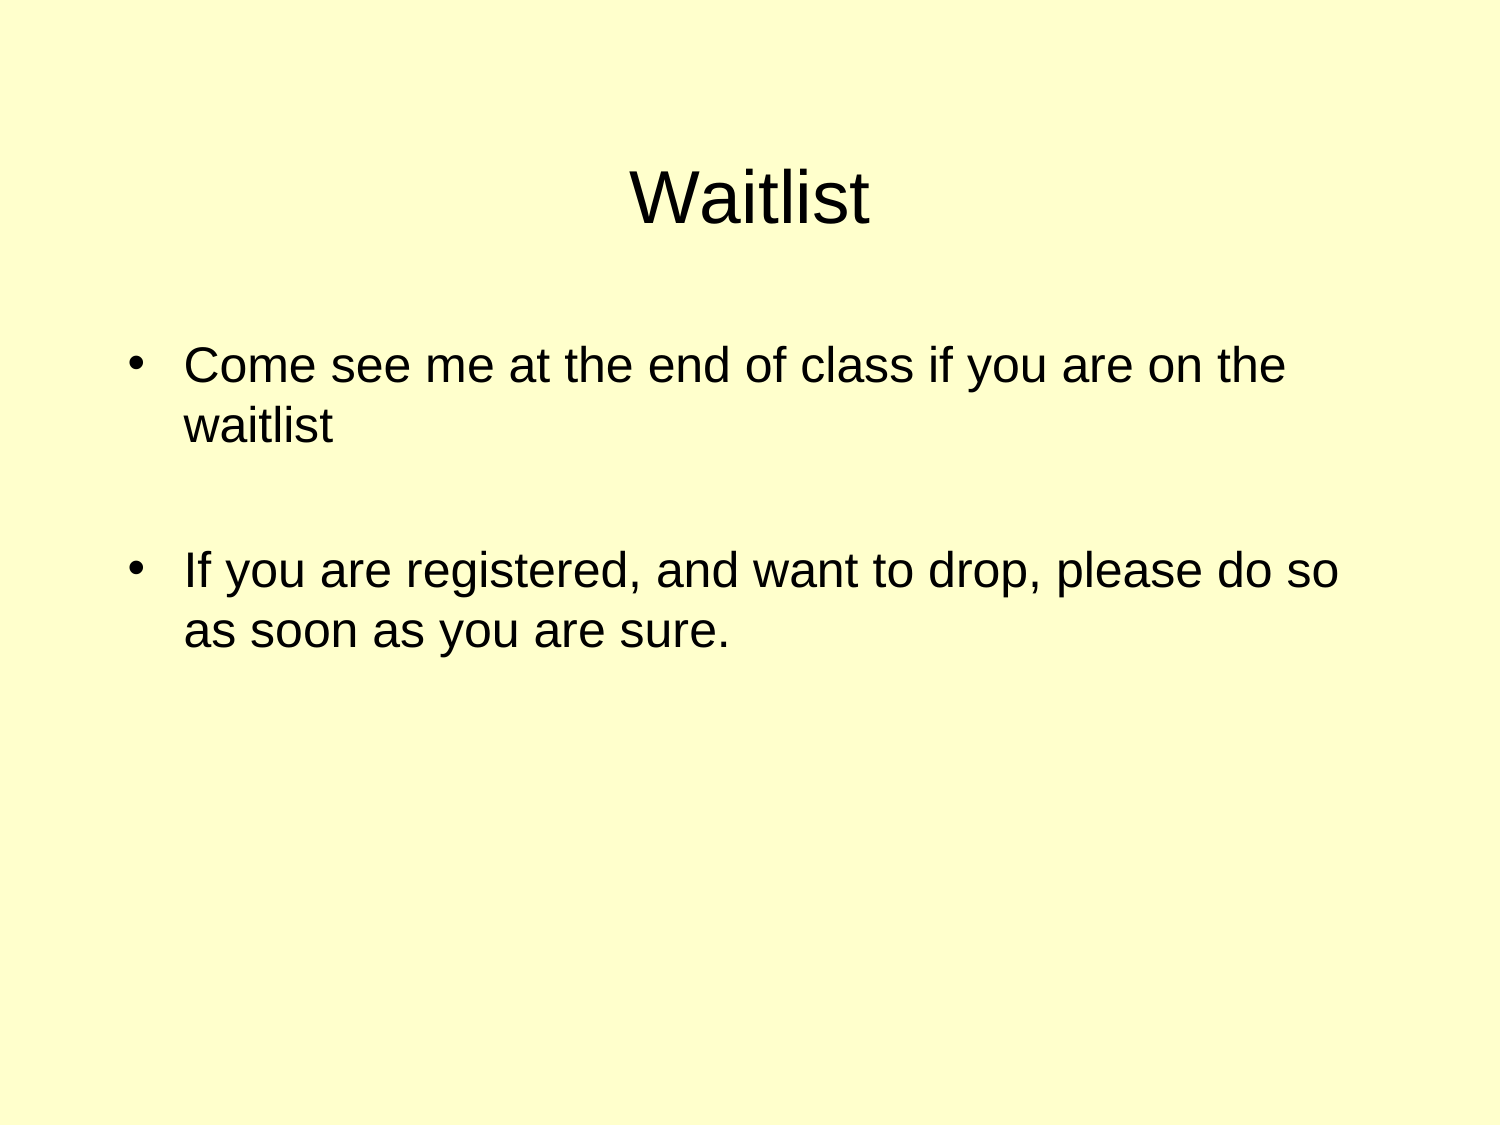

# Waitlist
Come see me at the end of class if you are on the waitlist
If you are registered, and want to drop, please do so as soon as you are sure.